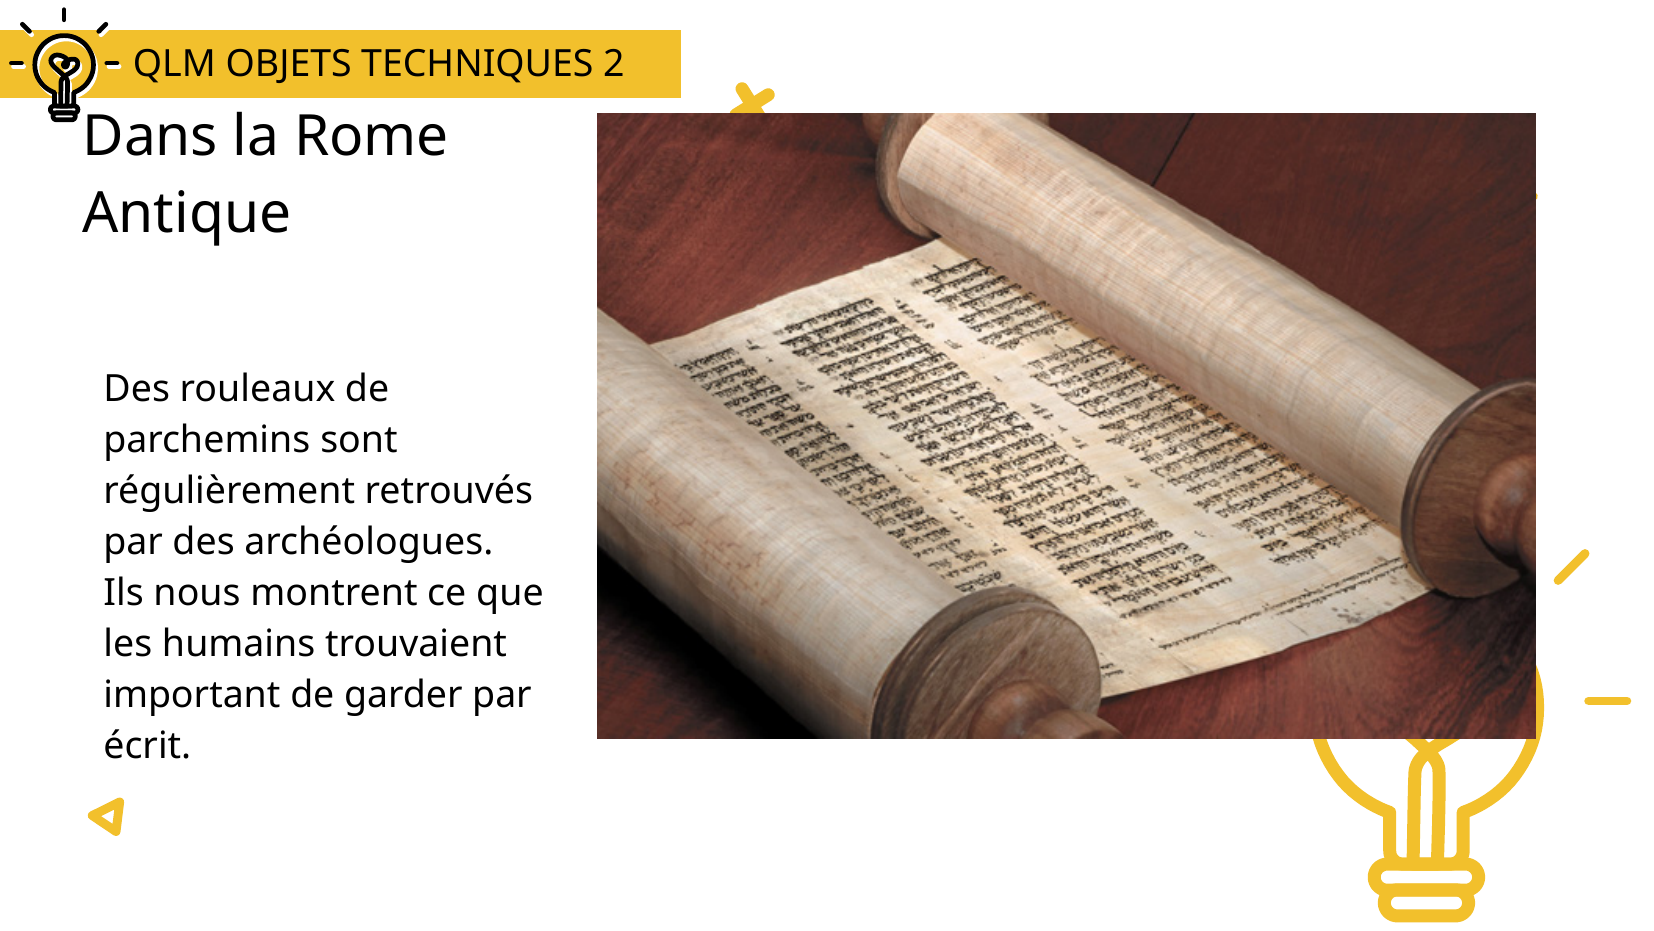

QLM OBJETS TECHNIQUES 2
# Dans la Rome Antique
Des rouleaux de parchemins sont régulièrement retrouvés par des archéologues.
Ils nous montrent ce que les humains trouvaient important de garder par écrit.